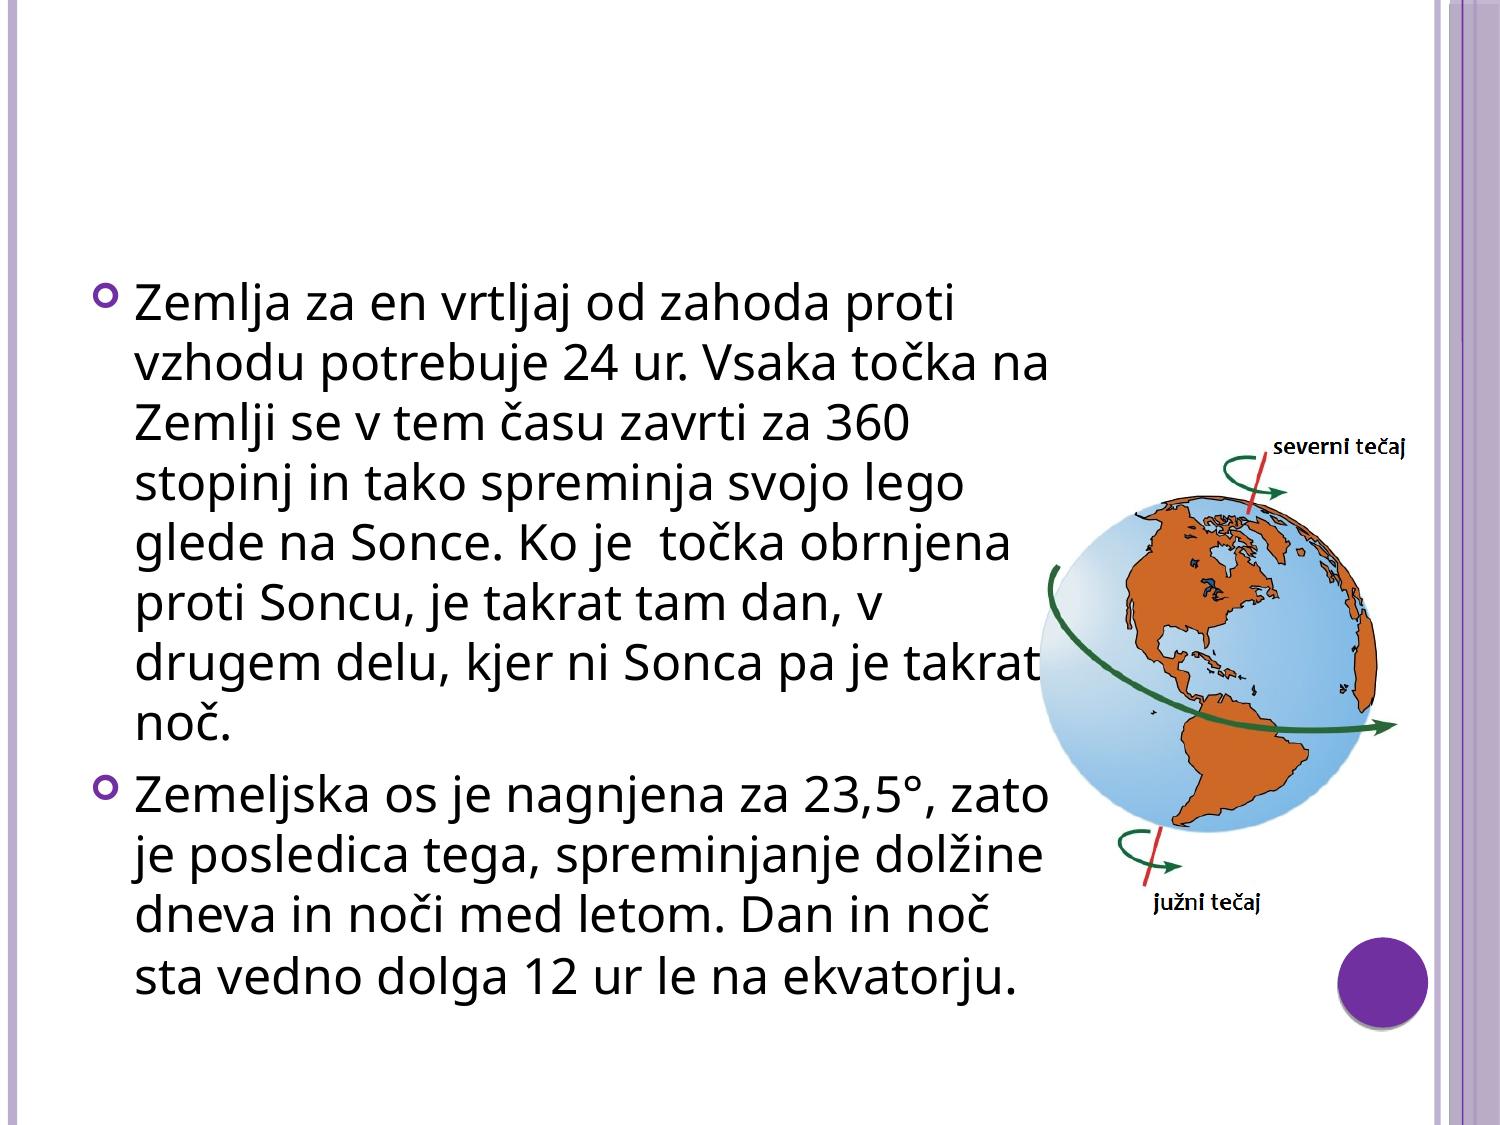

# VRTENJE ZEMLJE OKOLI SVOJE OSI
Zemlja za en vrtljaj od zahoda proti vzhodu potrebuje 24 ur. Vsaka točka na Zemlji se v tem času zavrti za 360 stopinj in tako spreminja svojo lego glede na Sonce. Ko je točka obrnjena proti Soncu, je takrat tam dan, v drugem delu, kjer ni Sonca pa je takrat noč.
Zemeljska os je nagnjena za 23,5°, zato je posledica tega, spreminjanje dolžine dneva in noči med letom. Dan in noč sta vedno dolga 12 ur le na ekvatorju.